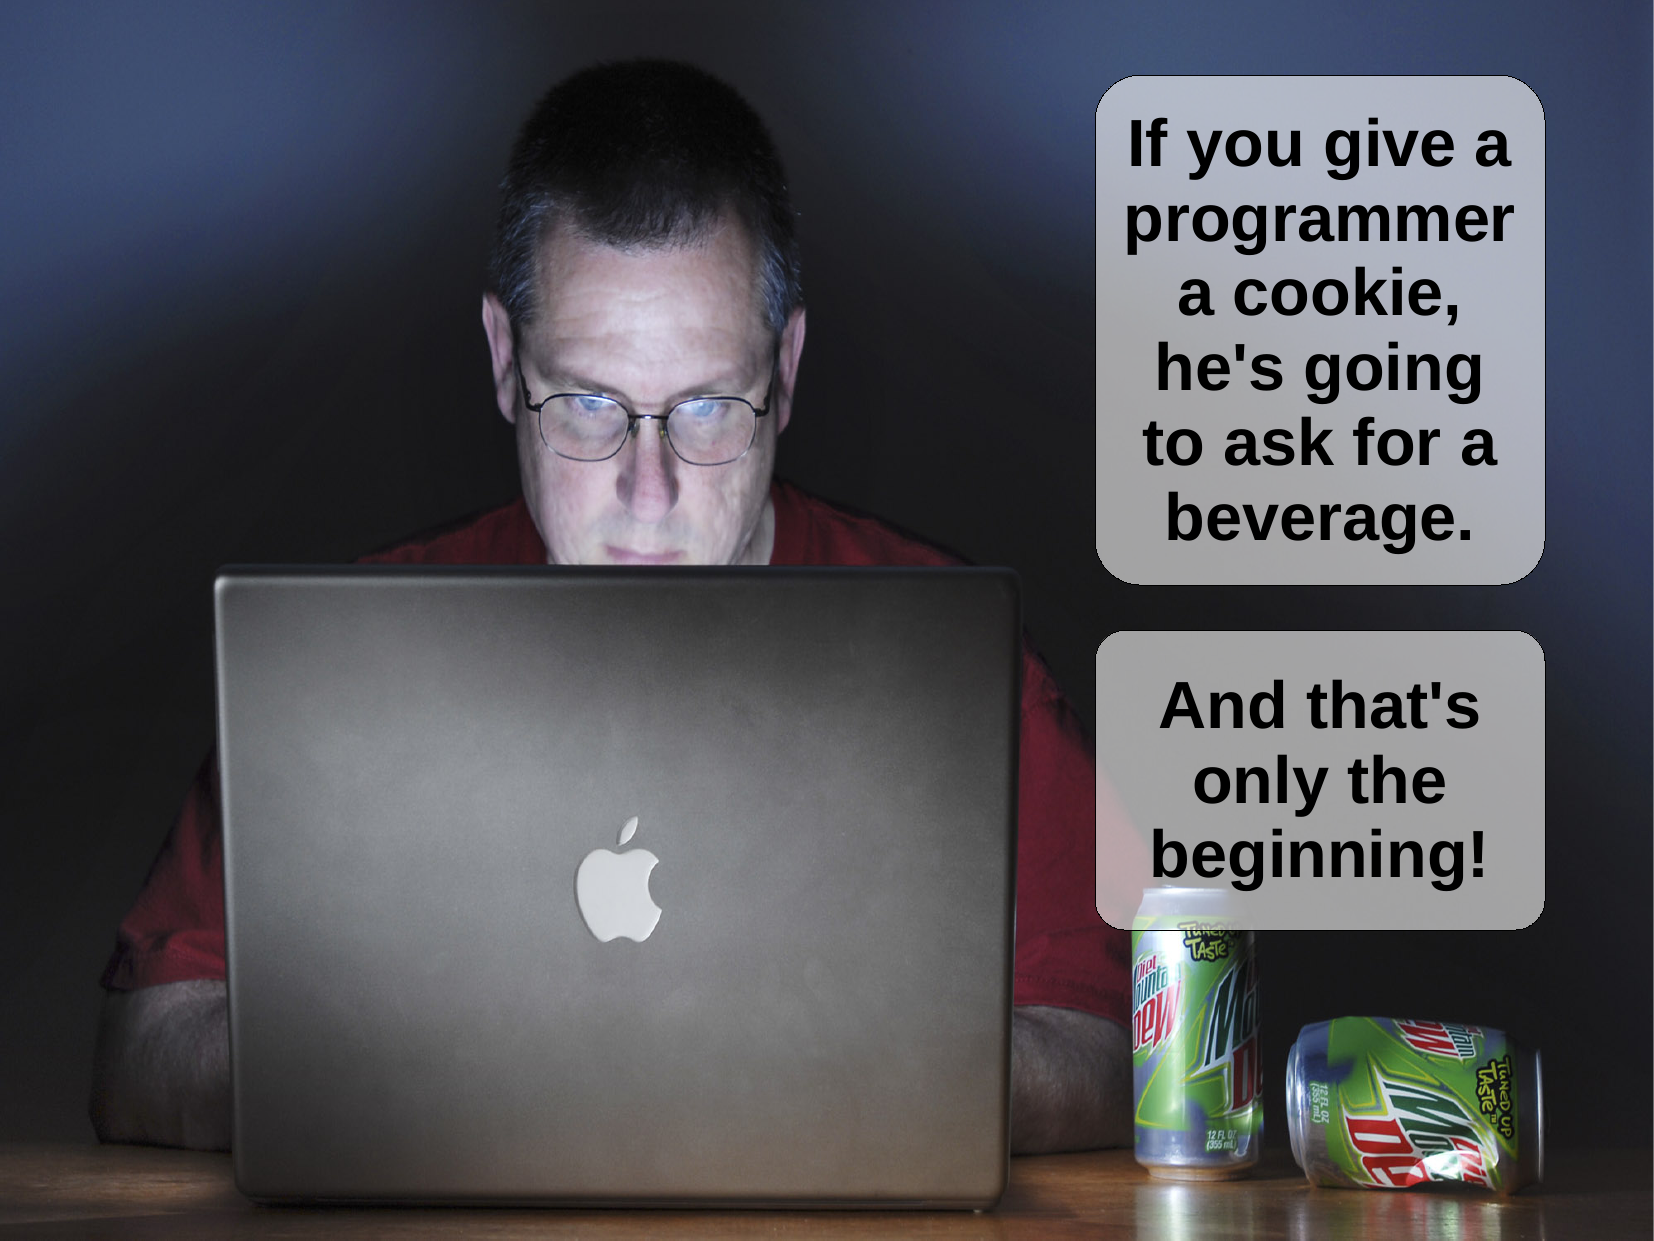

If you give a programmer a cookie, he's going to ask for a beverage.
And that's only the beginning!